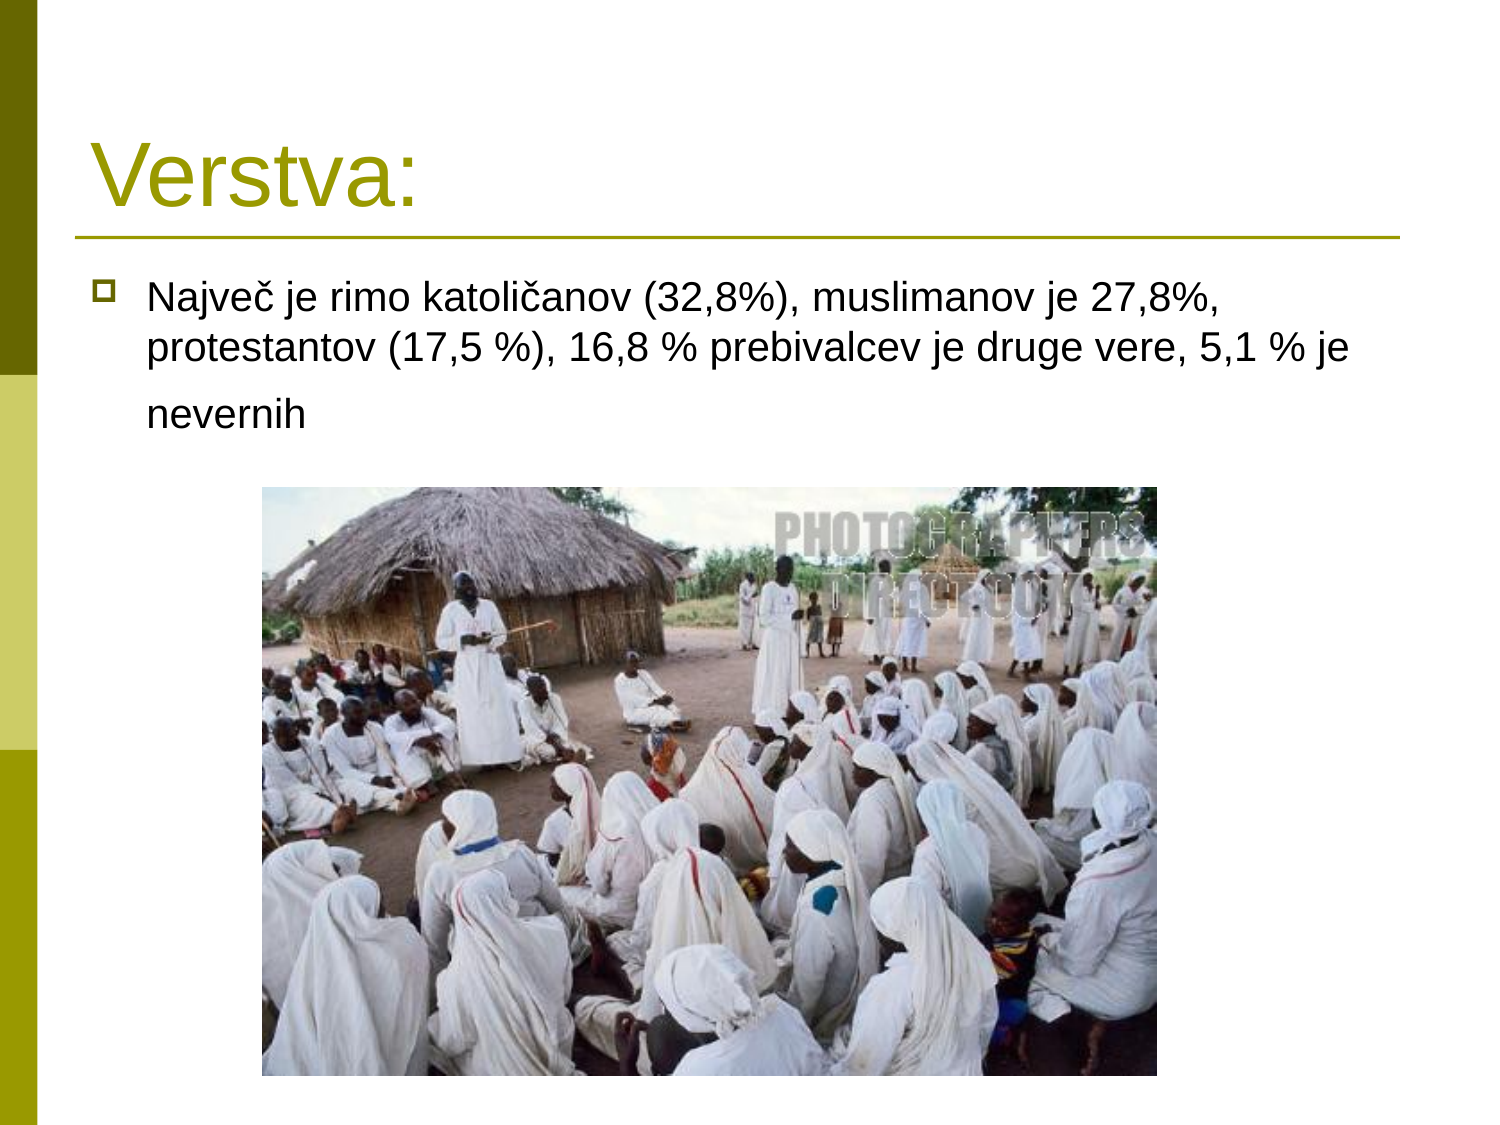

# Verstva:
Največ je rimo katoličanov (32,8%), muslimanov je 27,8%, protestantov (17,5 %), 16,8 % prebivalcev je druge vere, 5,1 % je nevernih